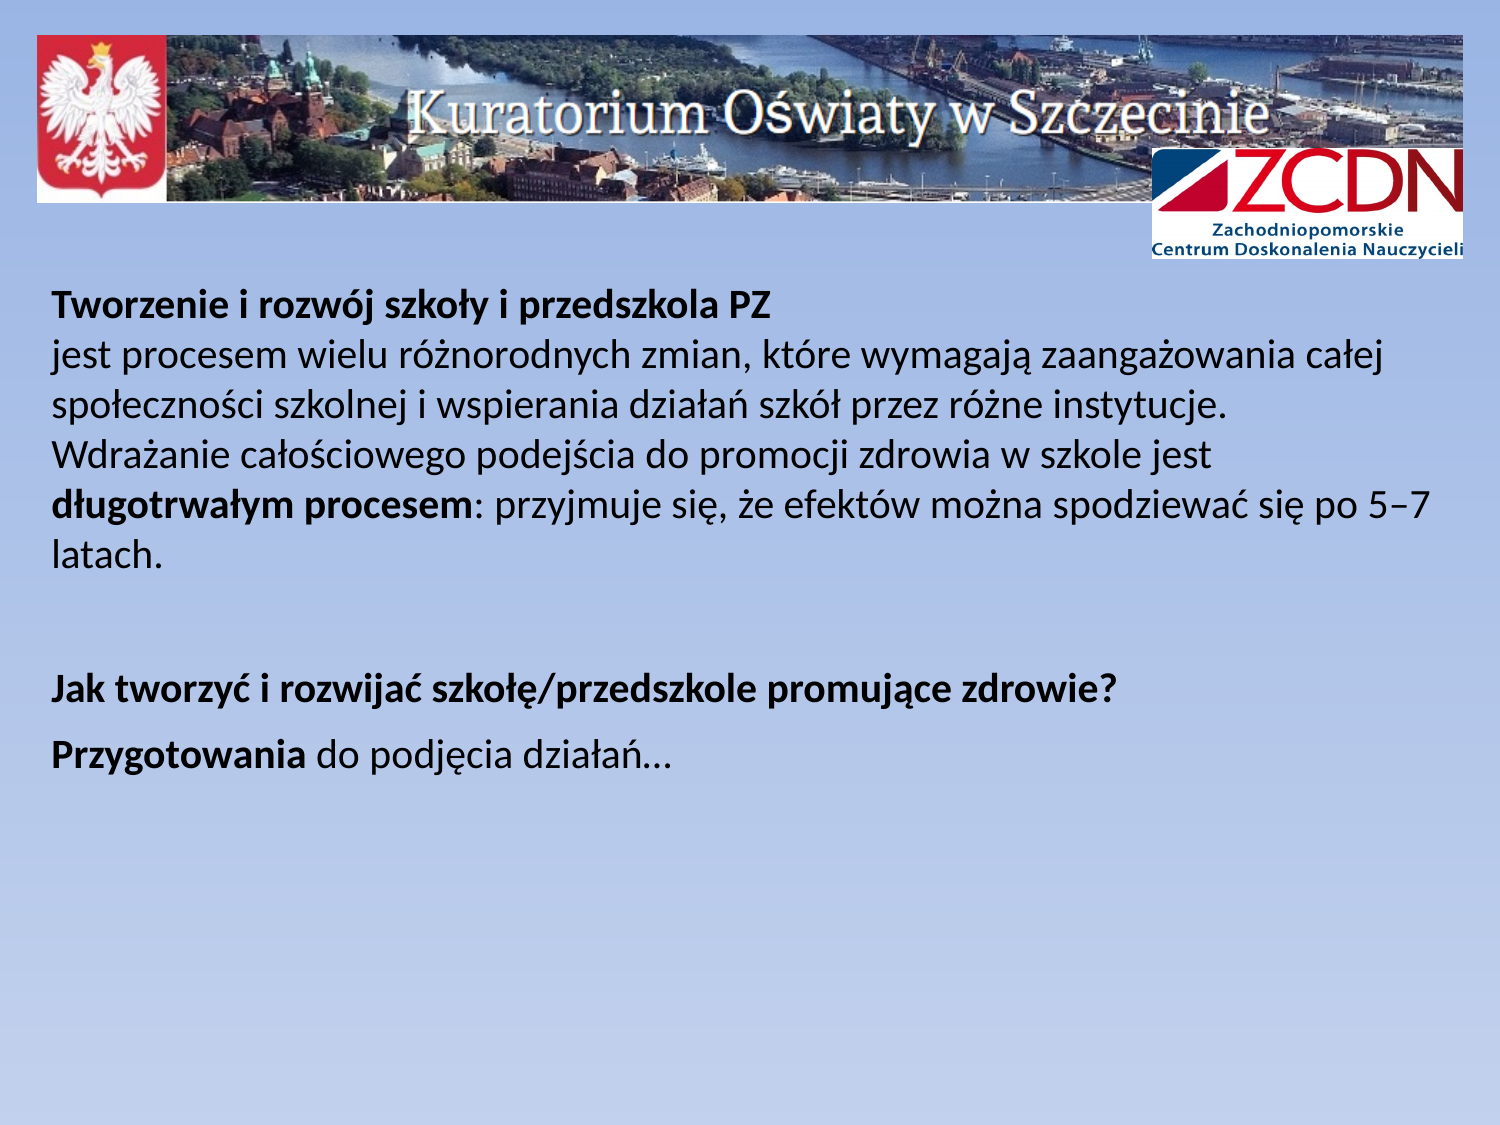

#
Tworzenie i rozwój szkoły i przedszkola PZ
jest procesem wielu różnorodnych zmian, które wymagają zaangażowania całej społeczności szkolnej i wspierania działań szkół przez różne instytucje.
Wdrażanie całościowego podejścia do promocji zdrowia w szkole jest długotrwałym procesem: przyjmuje się, że efektów można spodziewać się po 5–7 latach.
Jak tworzyć i rozwijać szkołę/przedszkole promujące zdrowie?
Przygotowania do podjęcia działań…